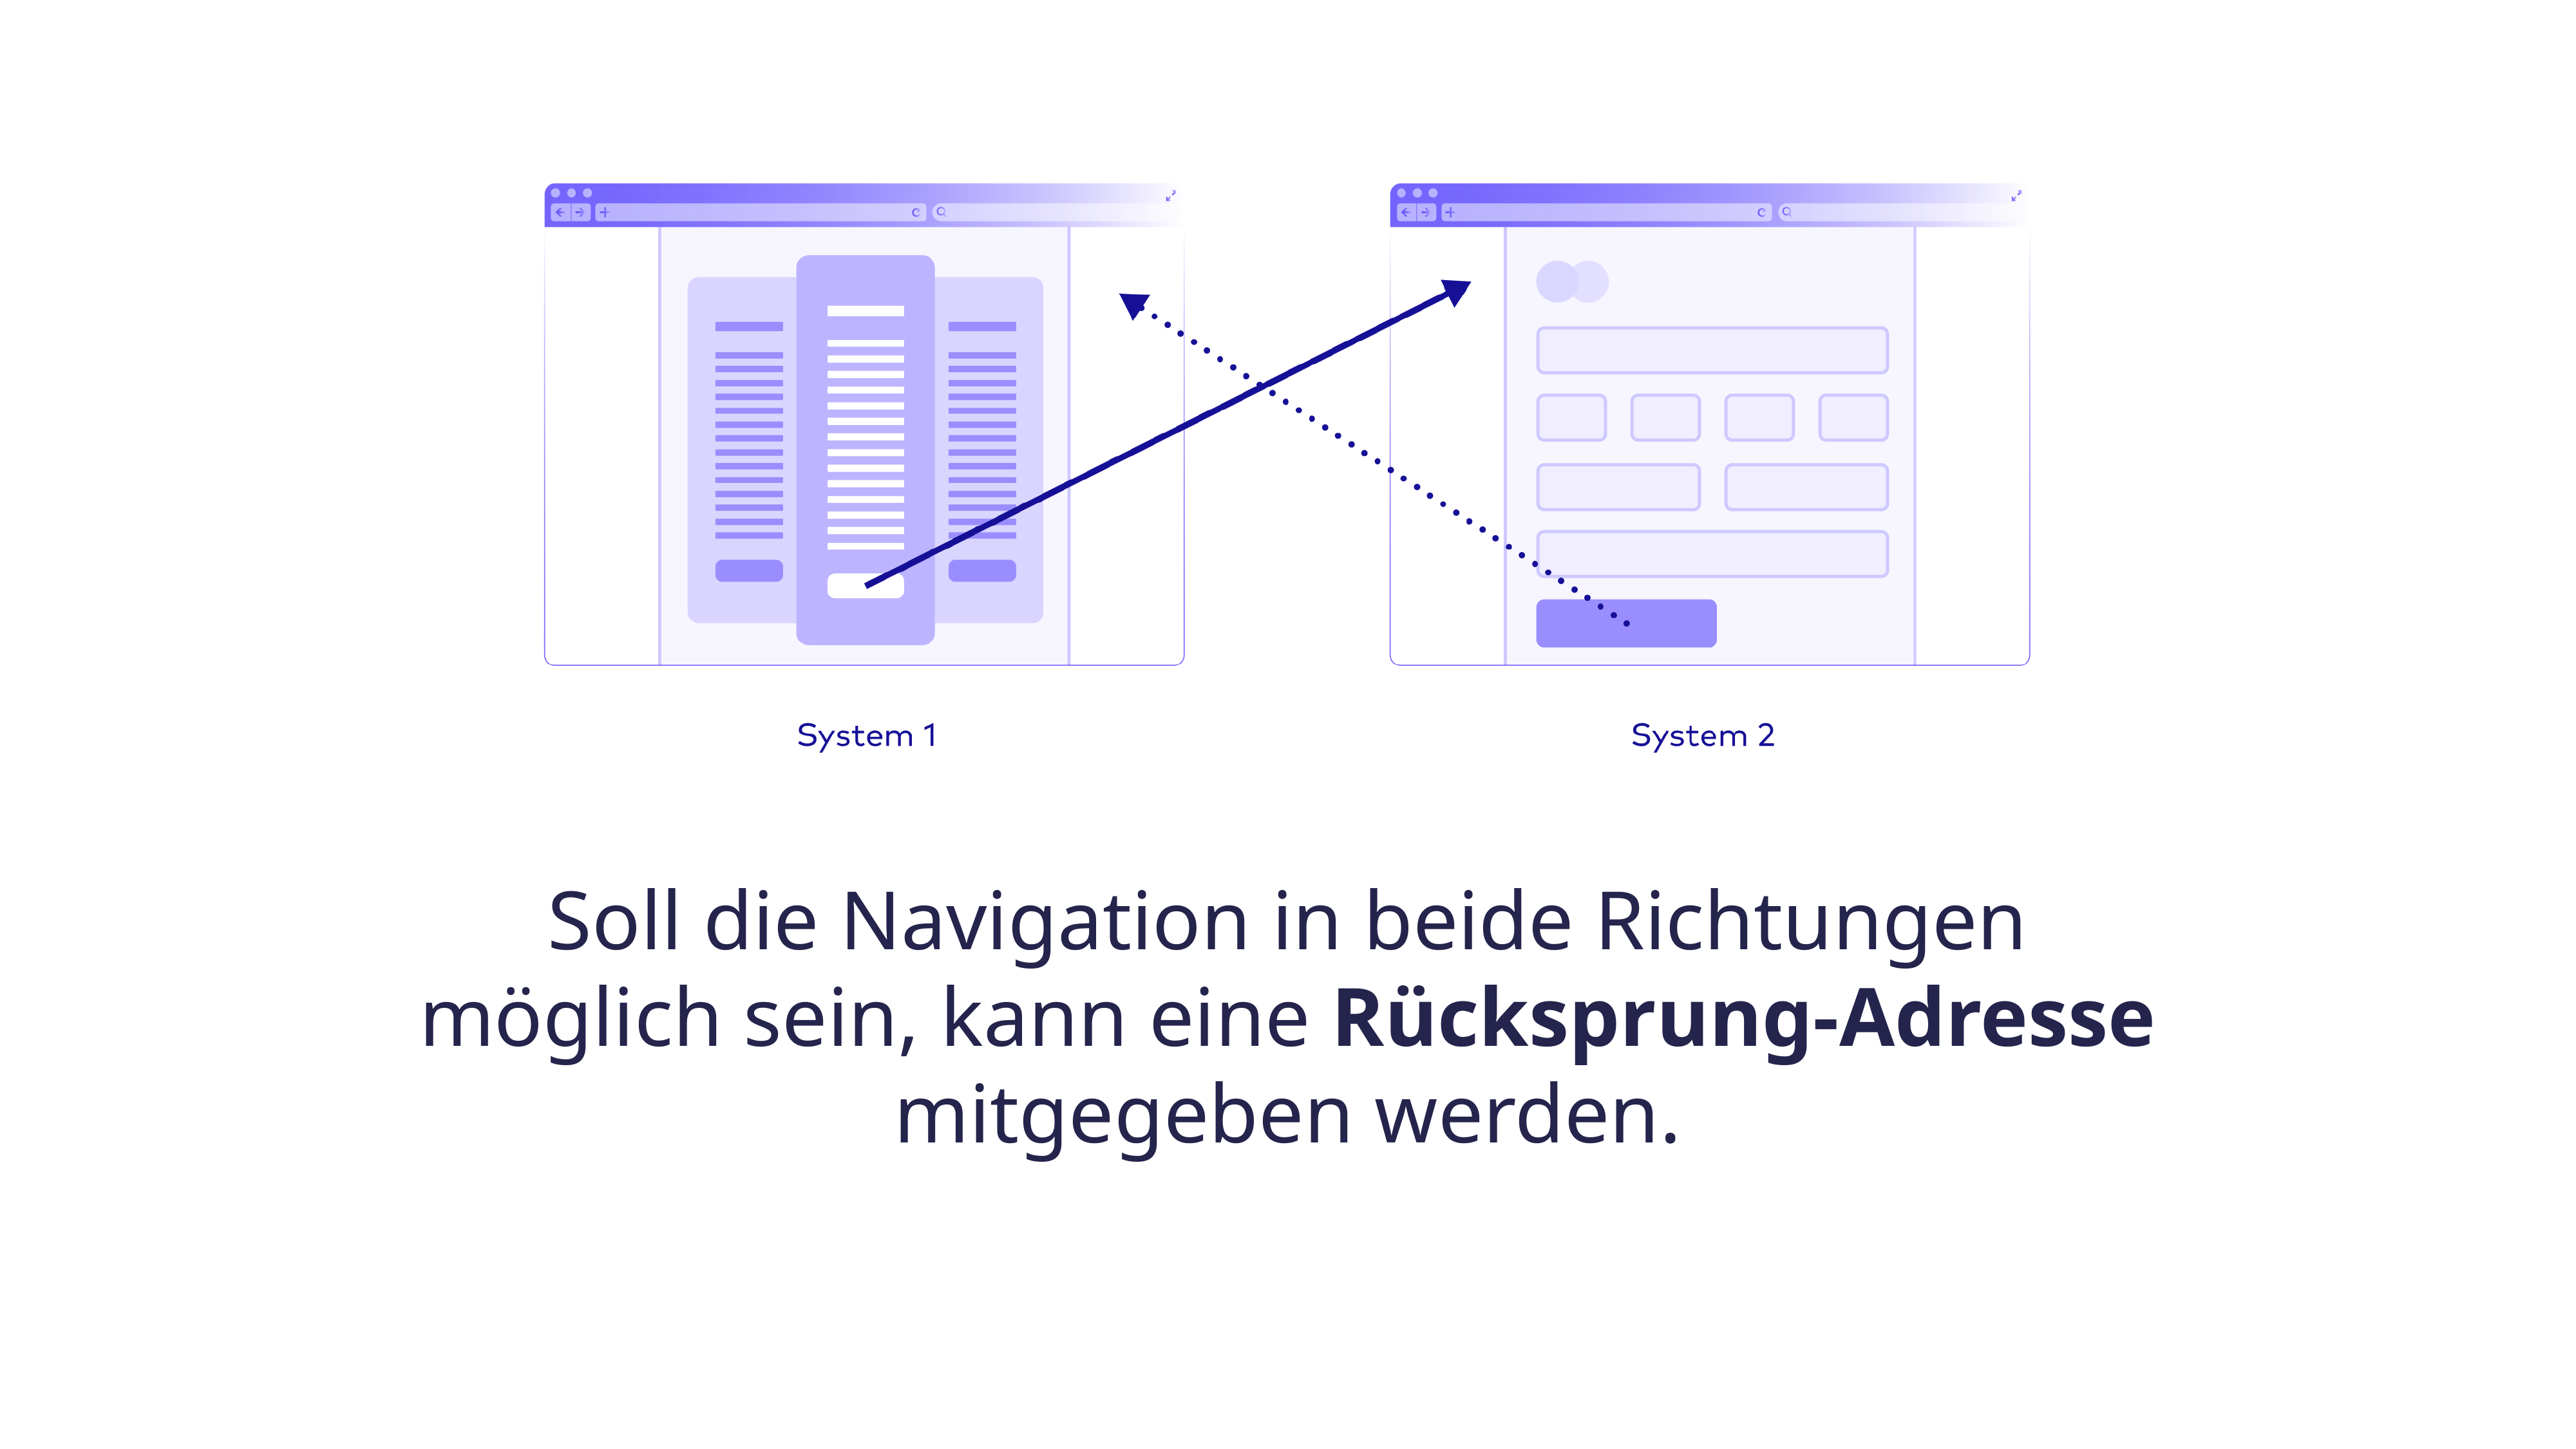

# Soll die Navigation in beide Richtungen möglich sein, kann eine Rücksprung-Adresse mitgegeben werden.